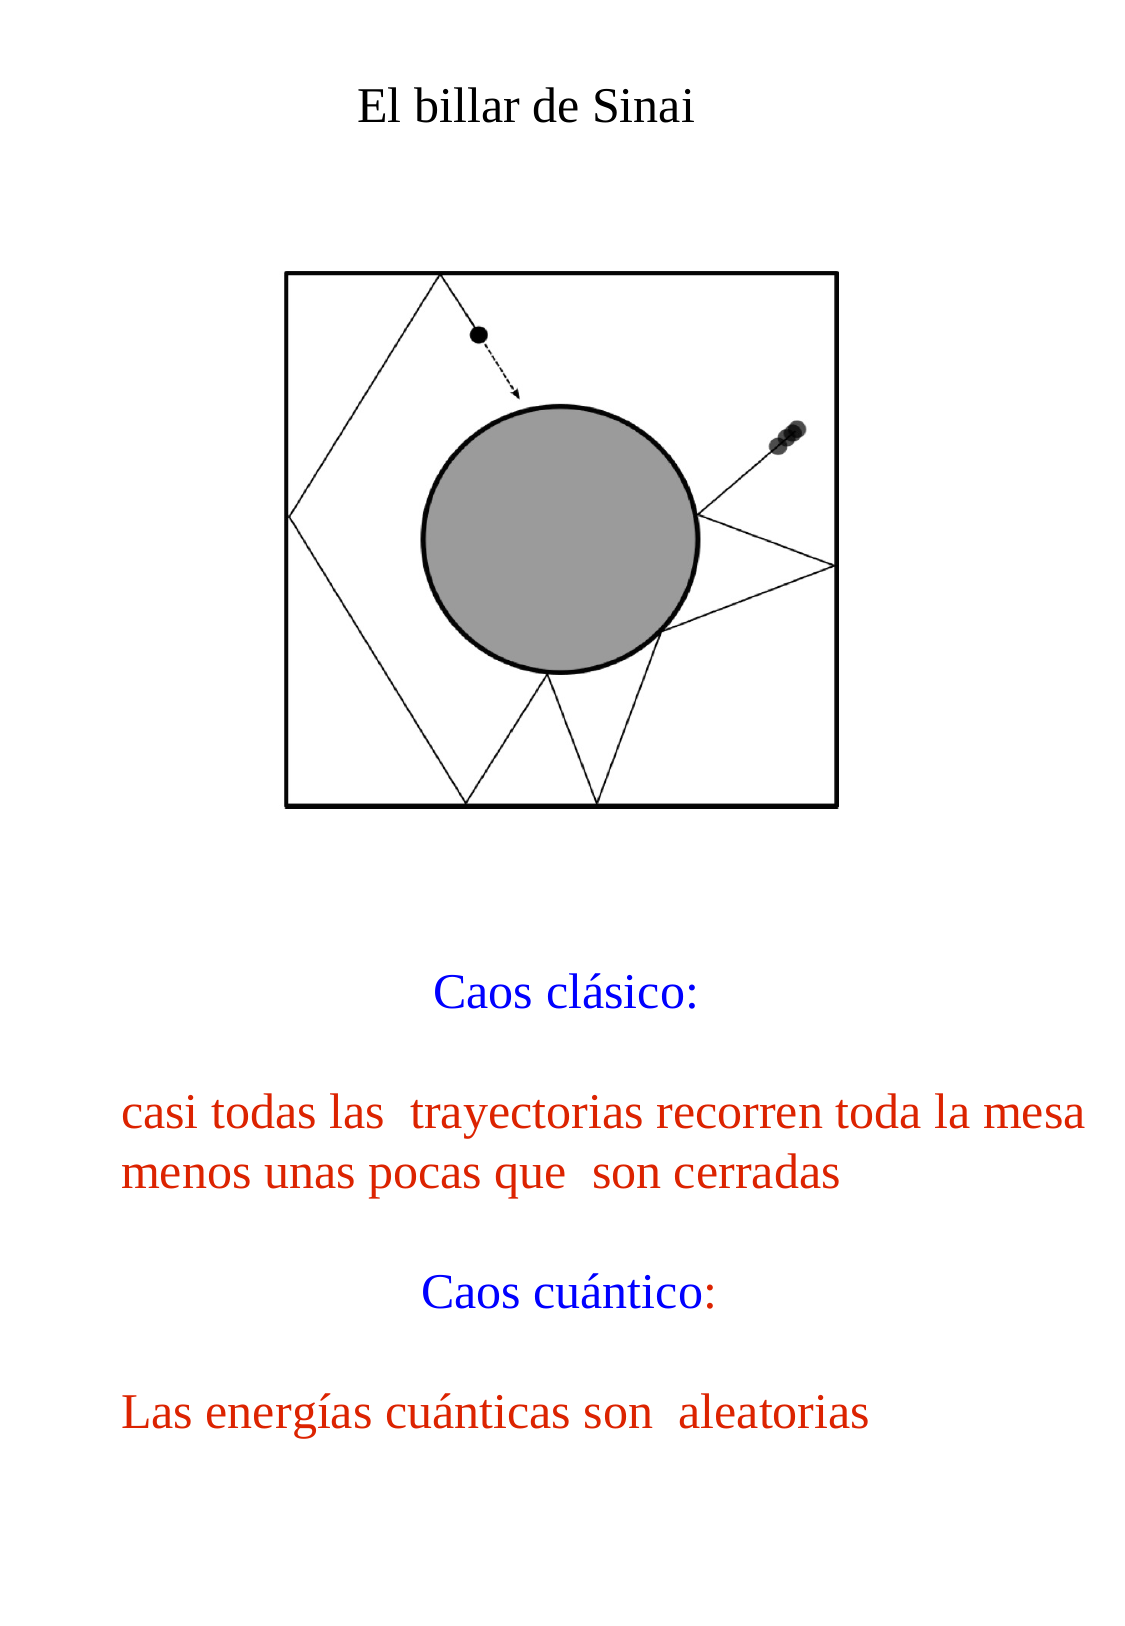

El billar de Sinai
 Caos clásico:
casi todas las trayectorias recorren toda la mesa
menos unas pocas que son cerradas
 Caos cuántico:
Las energías cuánticas son aleatorias